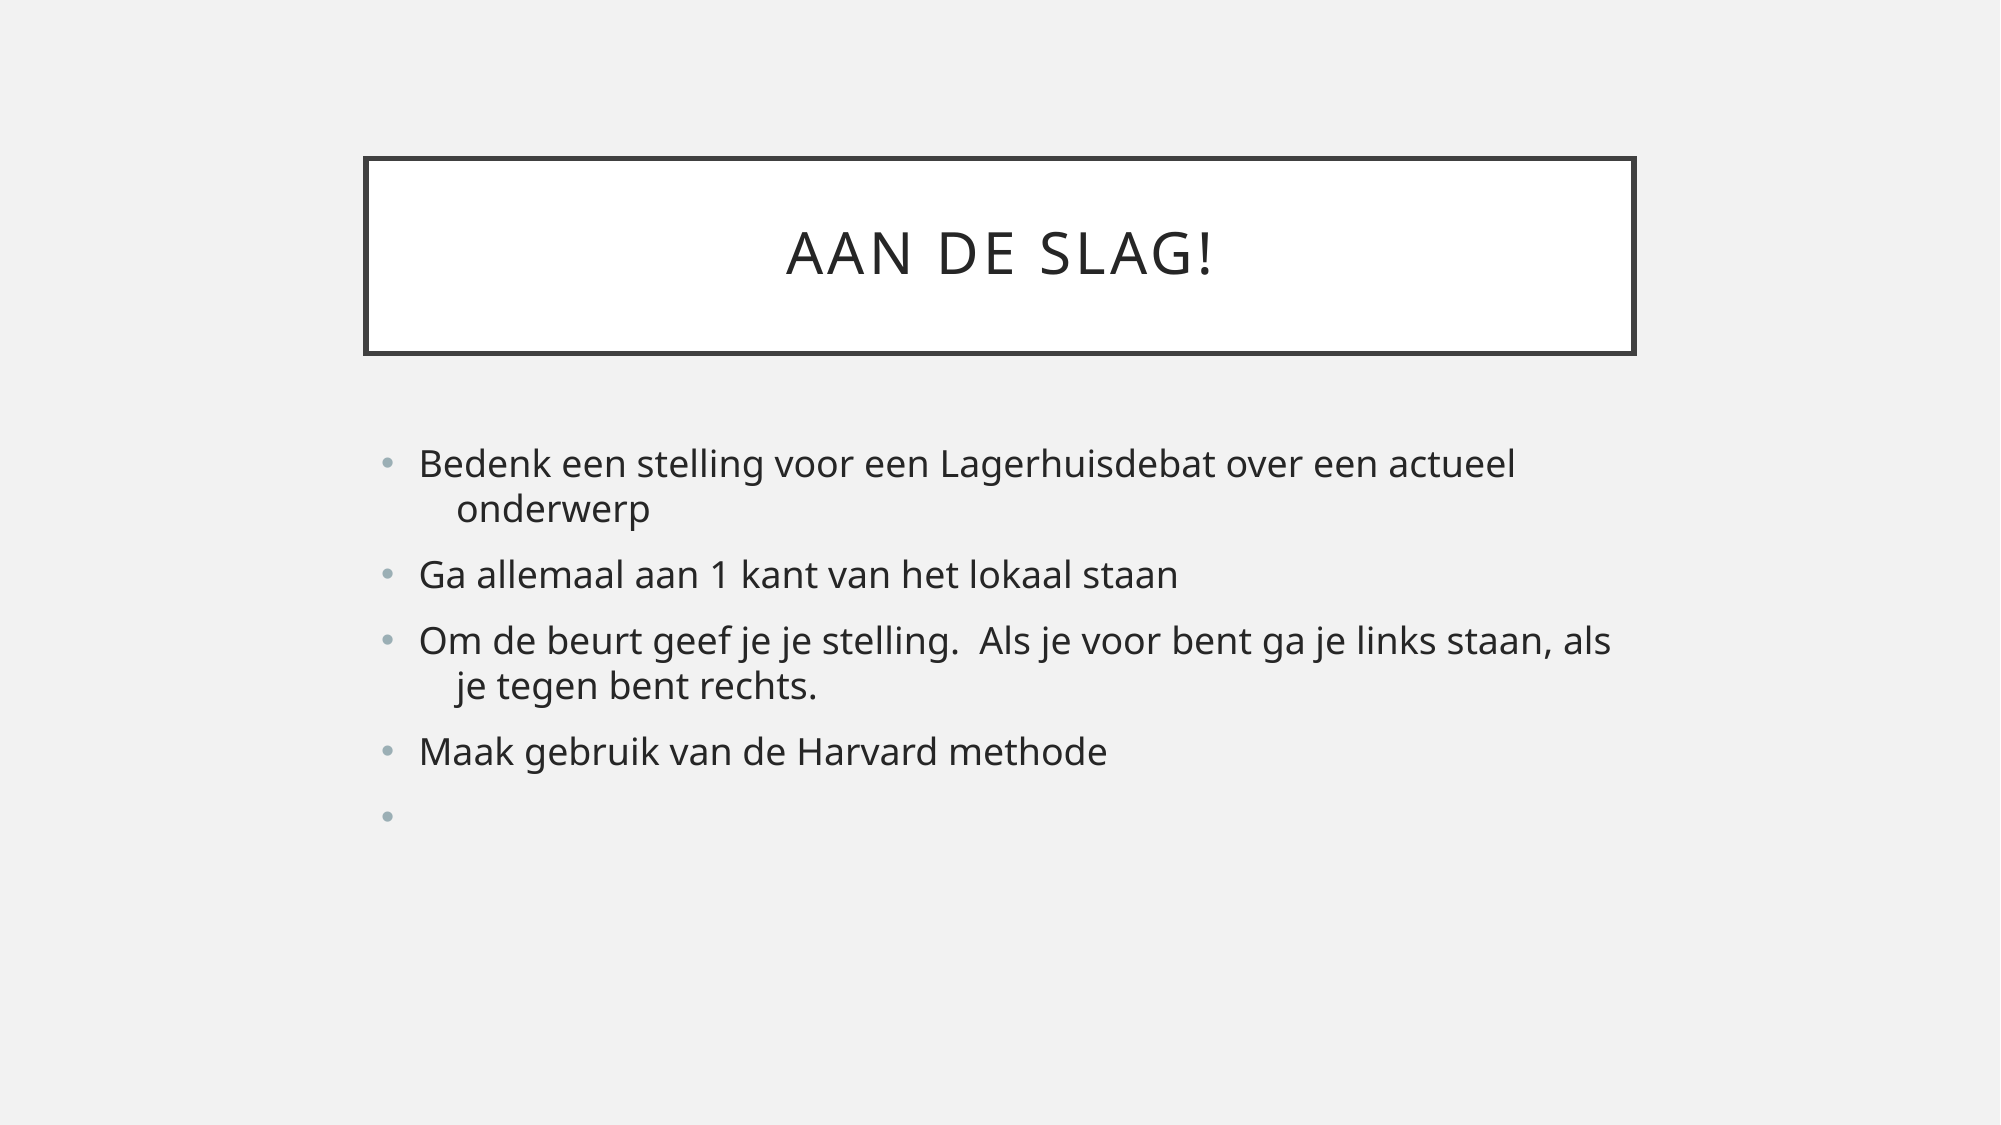

# Aan de slag!
Bedenk een stelling voor een Lagerhuisdebat over een actueel onderwerp
Ga allemaal aan 1 kant van het lokaal staan
Om de beurt geef je je stelling. Als je voor bent ga je links staan, als je tegen bent rechts.
Maak gebruik van de Harvard methode